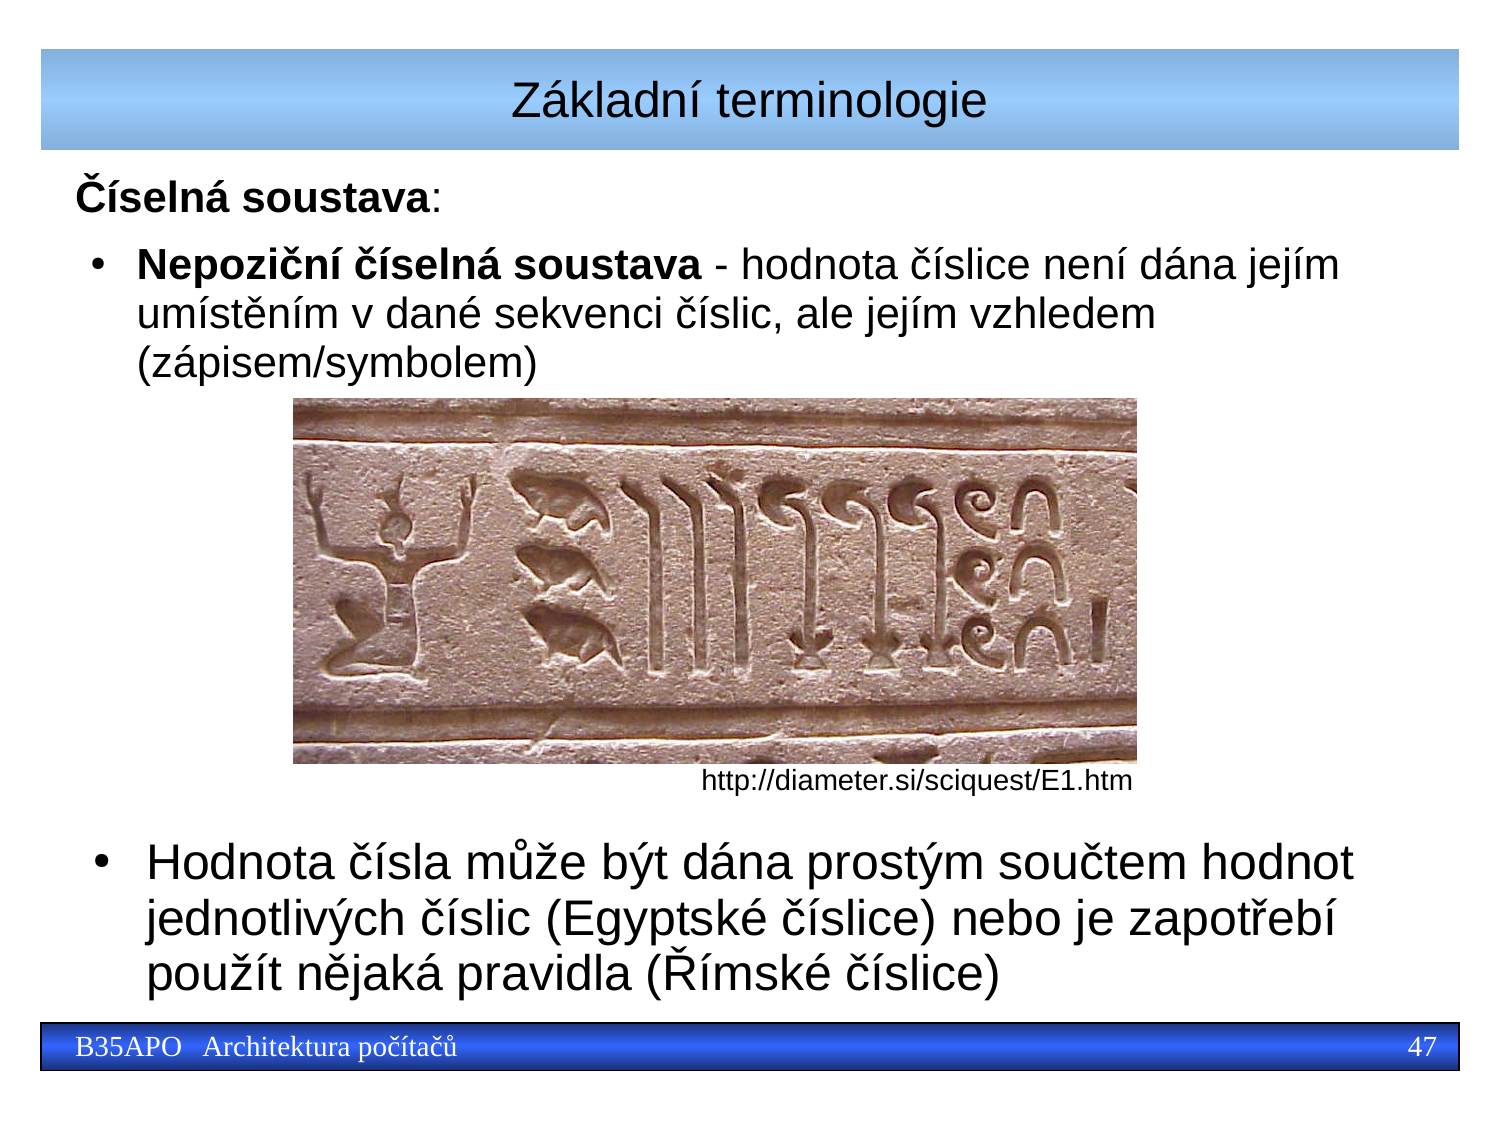

# Základní terminologie
Číselná soustava:
Nepoziční číselná soustava - hodnota číslice není dána jejím umístěním v dané sekvenci číslic, ale jejím vzhledem (zápisem/symbolem)
http://diameter.si/sciquest/E1.htm
Hodnota čísla může být dána prostým součtem hodnot jednotlivých číslic (Egyptské číslice) nebo je zapotřebí použít nějaká pravidla (Římské číslice)
B35APO Architektura počítačů
47